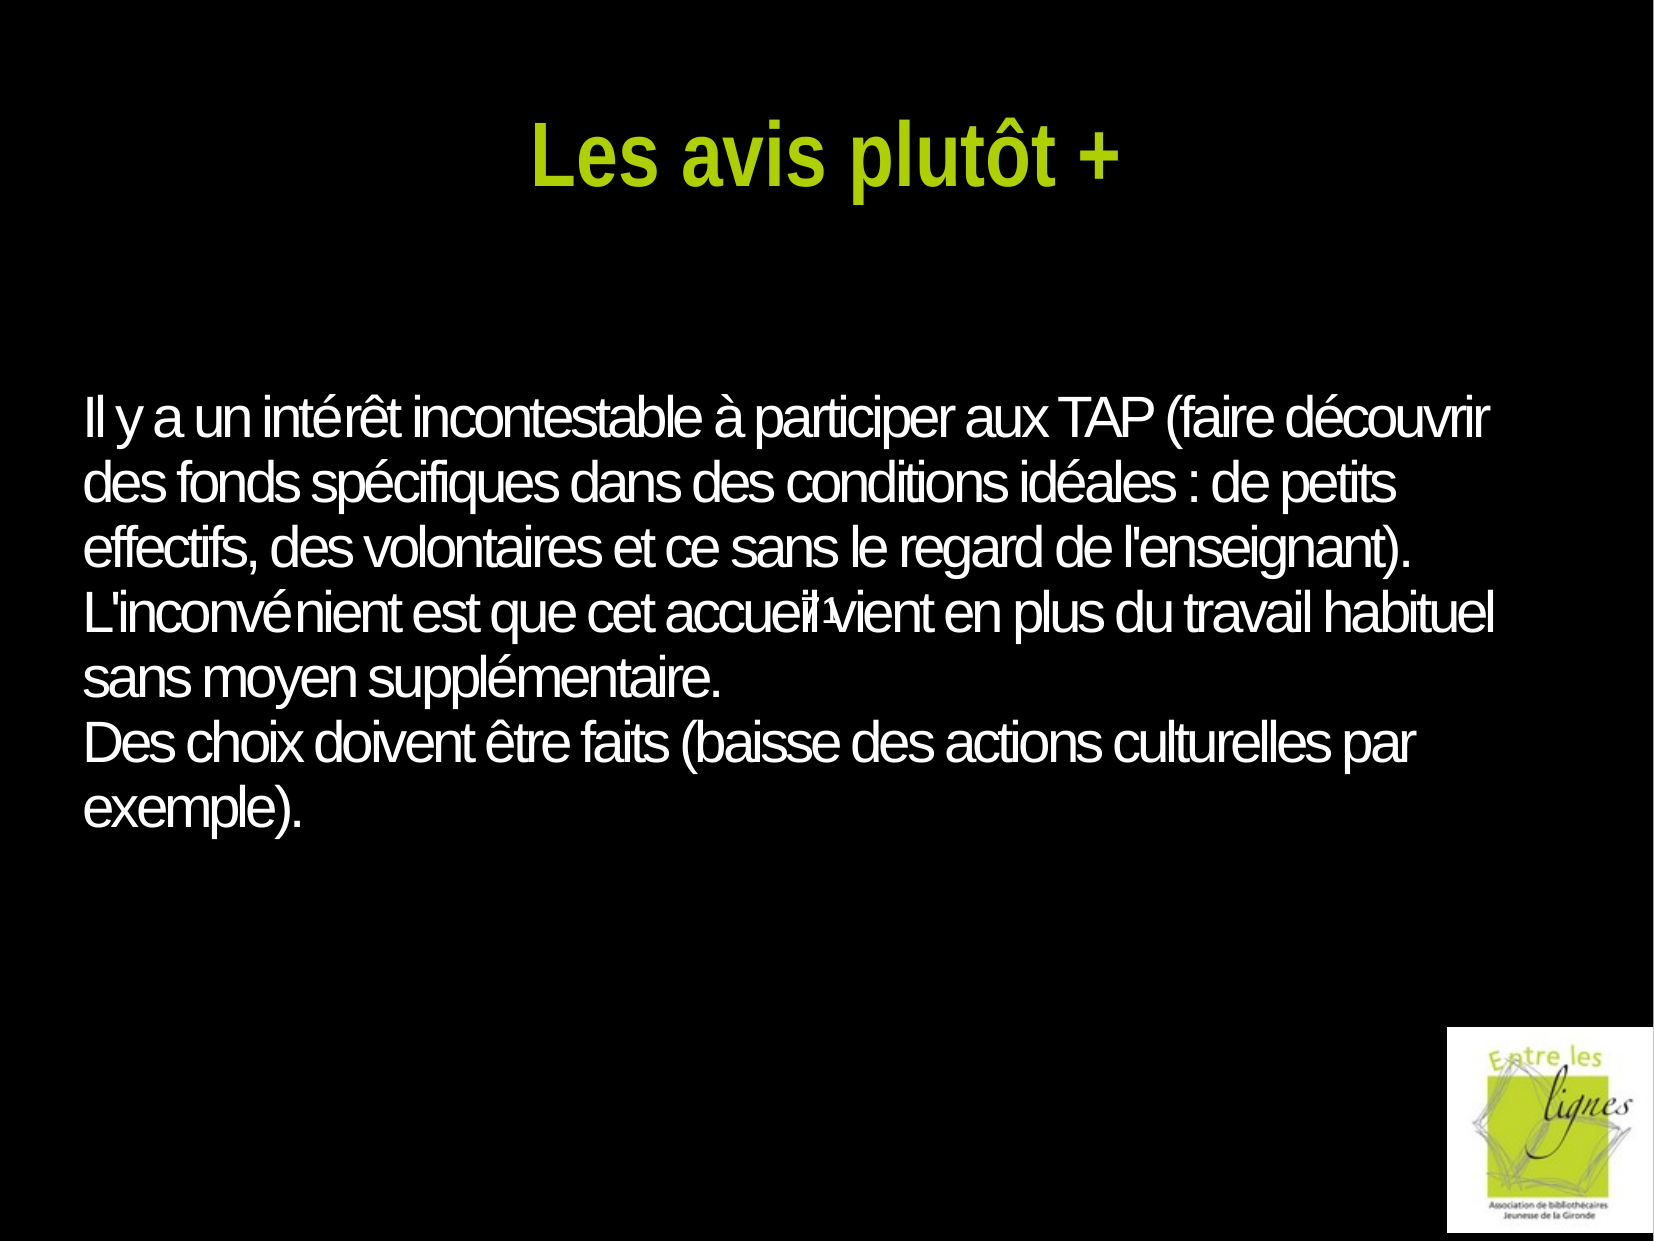

71
# Les avis plutôt +
Il y a un intérêt incontestable à participer aux TAP (faire découvrir des fonds spécifiques dans des conditions idéales : de petits effectifs, des volontaires et ce sans le regard de l'enseignant). L'inconvénient est que cet accueil vient en plus du travail habituel sans moyen supplémentaire. Des choix doivent être faits (baisse des actions culturelles par exemple).